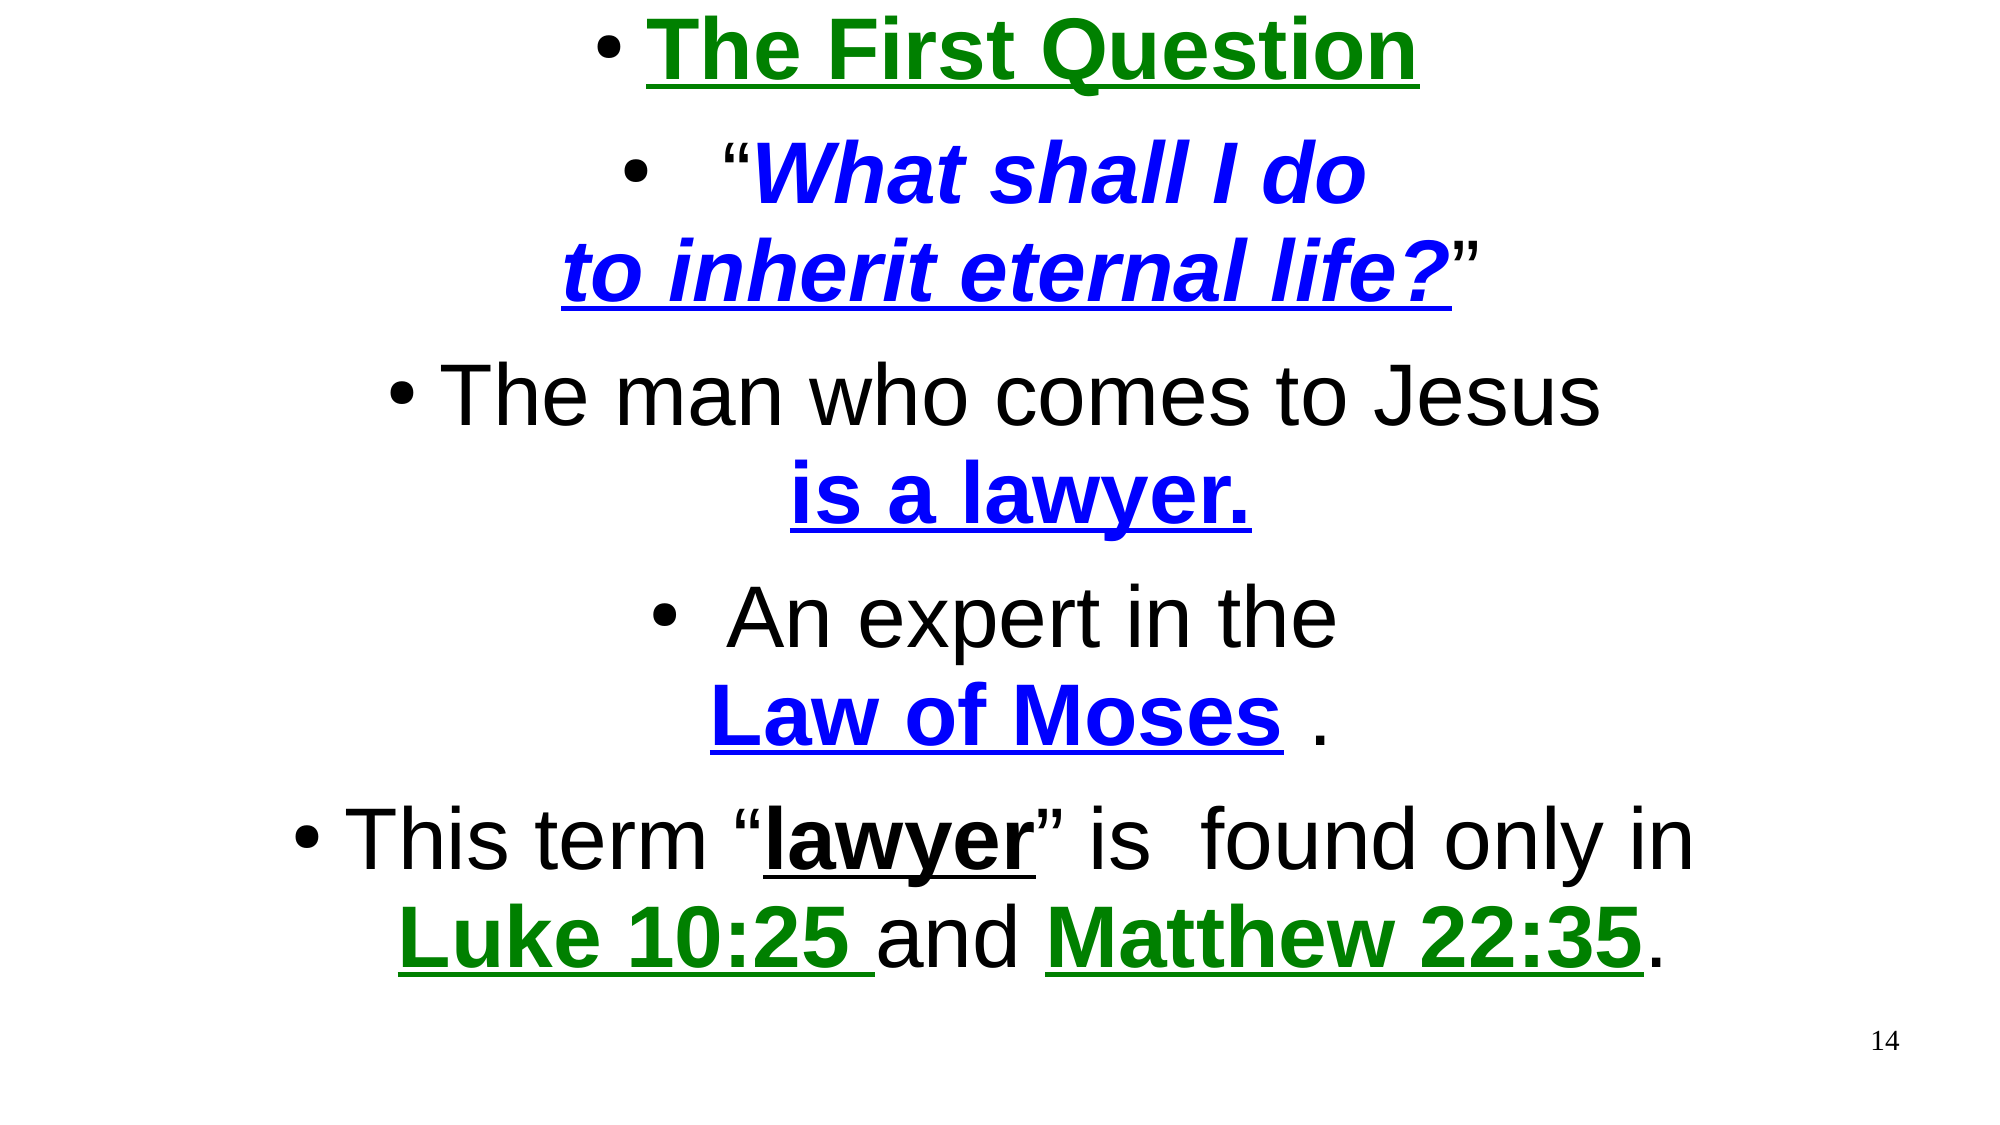

# The First Question
  “What shall I do
to inherit eternal life?”
The man who comes to Jesus
is a lawyer.
 An expert in the
Law of Moses .
This term “lawyer” is found only in
Luke 10:25 and Matthew 22:35.
14